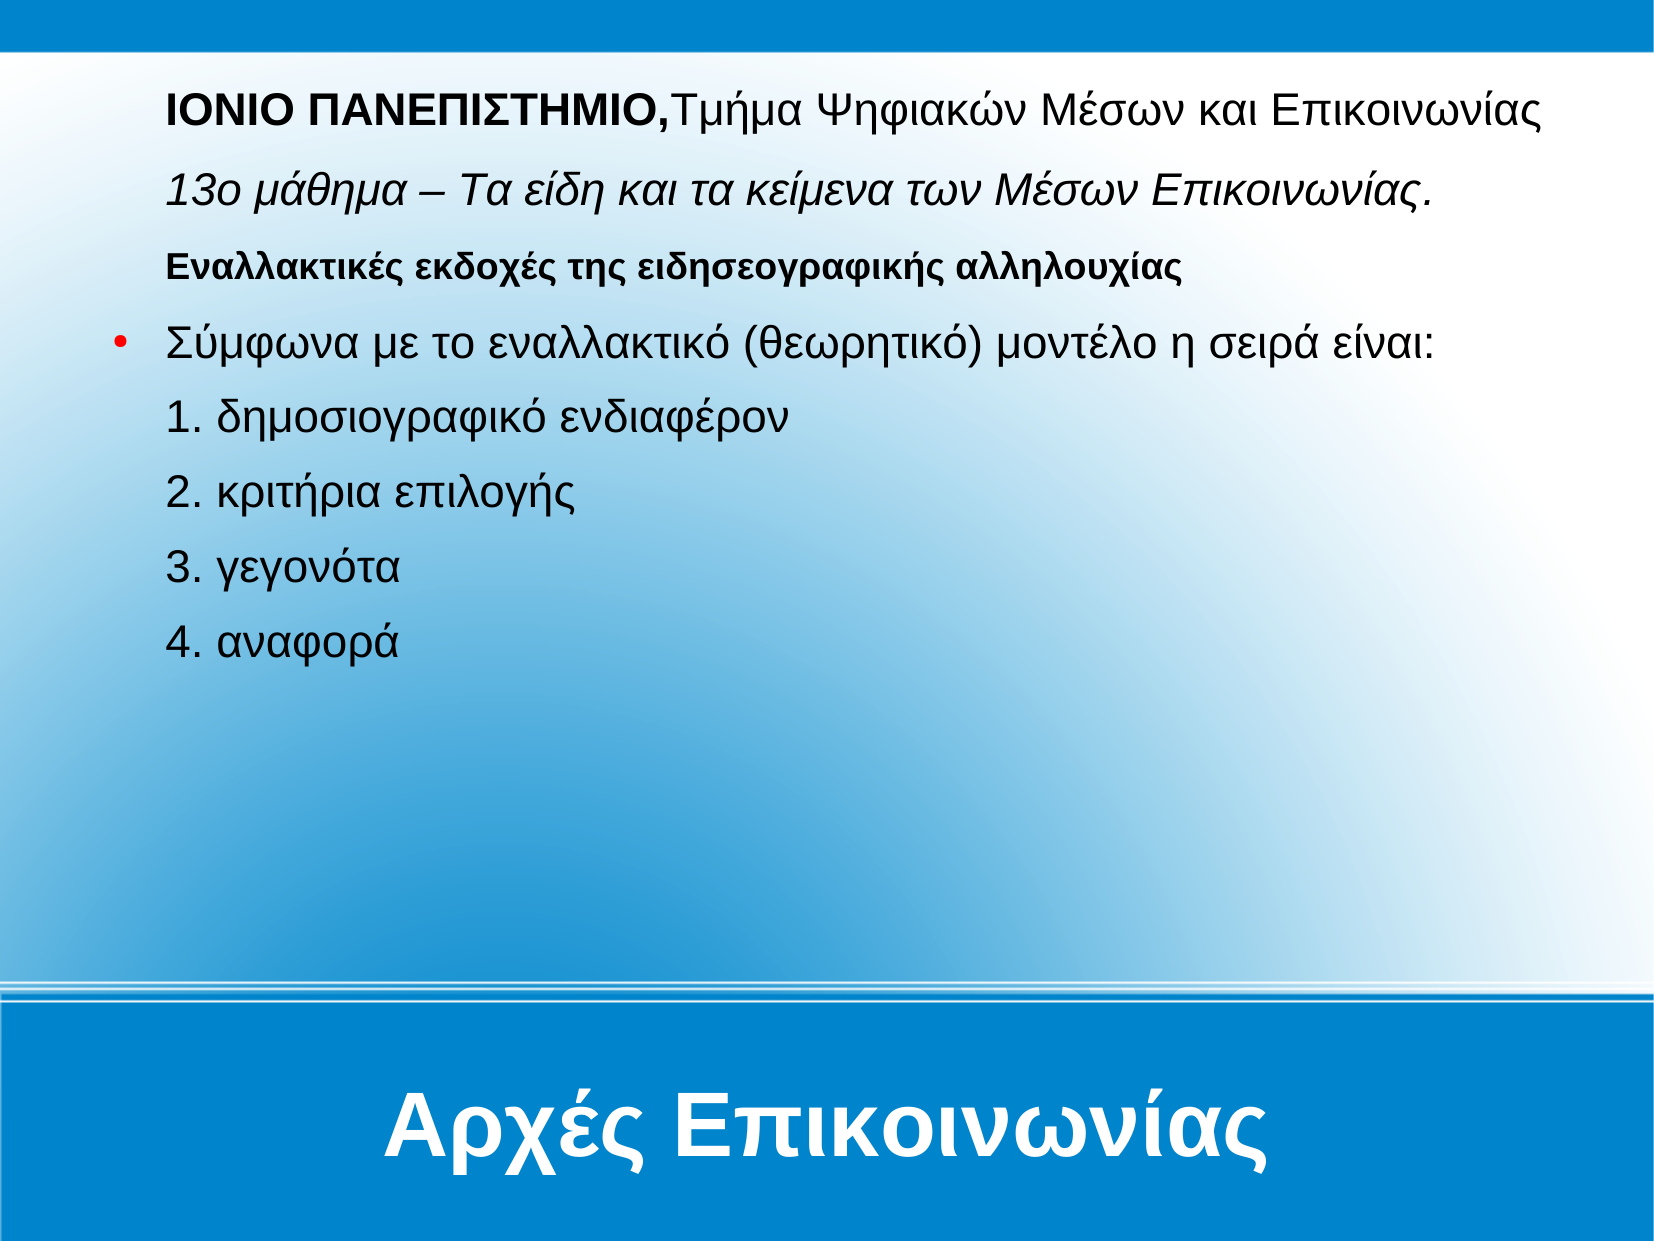

ΙΟΝΙΟ ΠΑΝΕΠΙΣΤΗΜΙΟ,Τμήμα Ψηφιακών Μέσων και Επικοινωνίας
13ο μάθημα – Τα είδη και τα κείμενα των Μέσων Επικοινωνίας.
Εναλλακτικές εκδοχές της ειδησεογραφικής αλληλουχίας
Σύμφωνα με το εναλλακτικό (θεωρητικό) μοντέλο η σειρά είναι:
1. δημοσιογραφικό ενδιαφέρον
2. κριτήρια επιλογής
3. γεγονότα
4. αναφορά
# Αρχές Επικοινωνίας